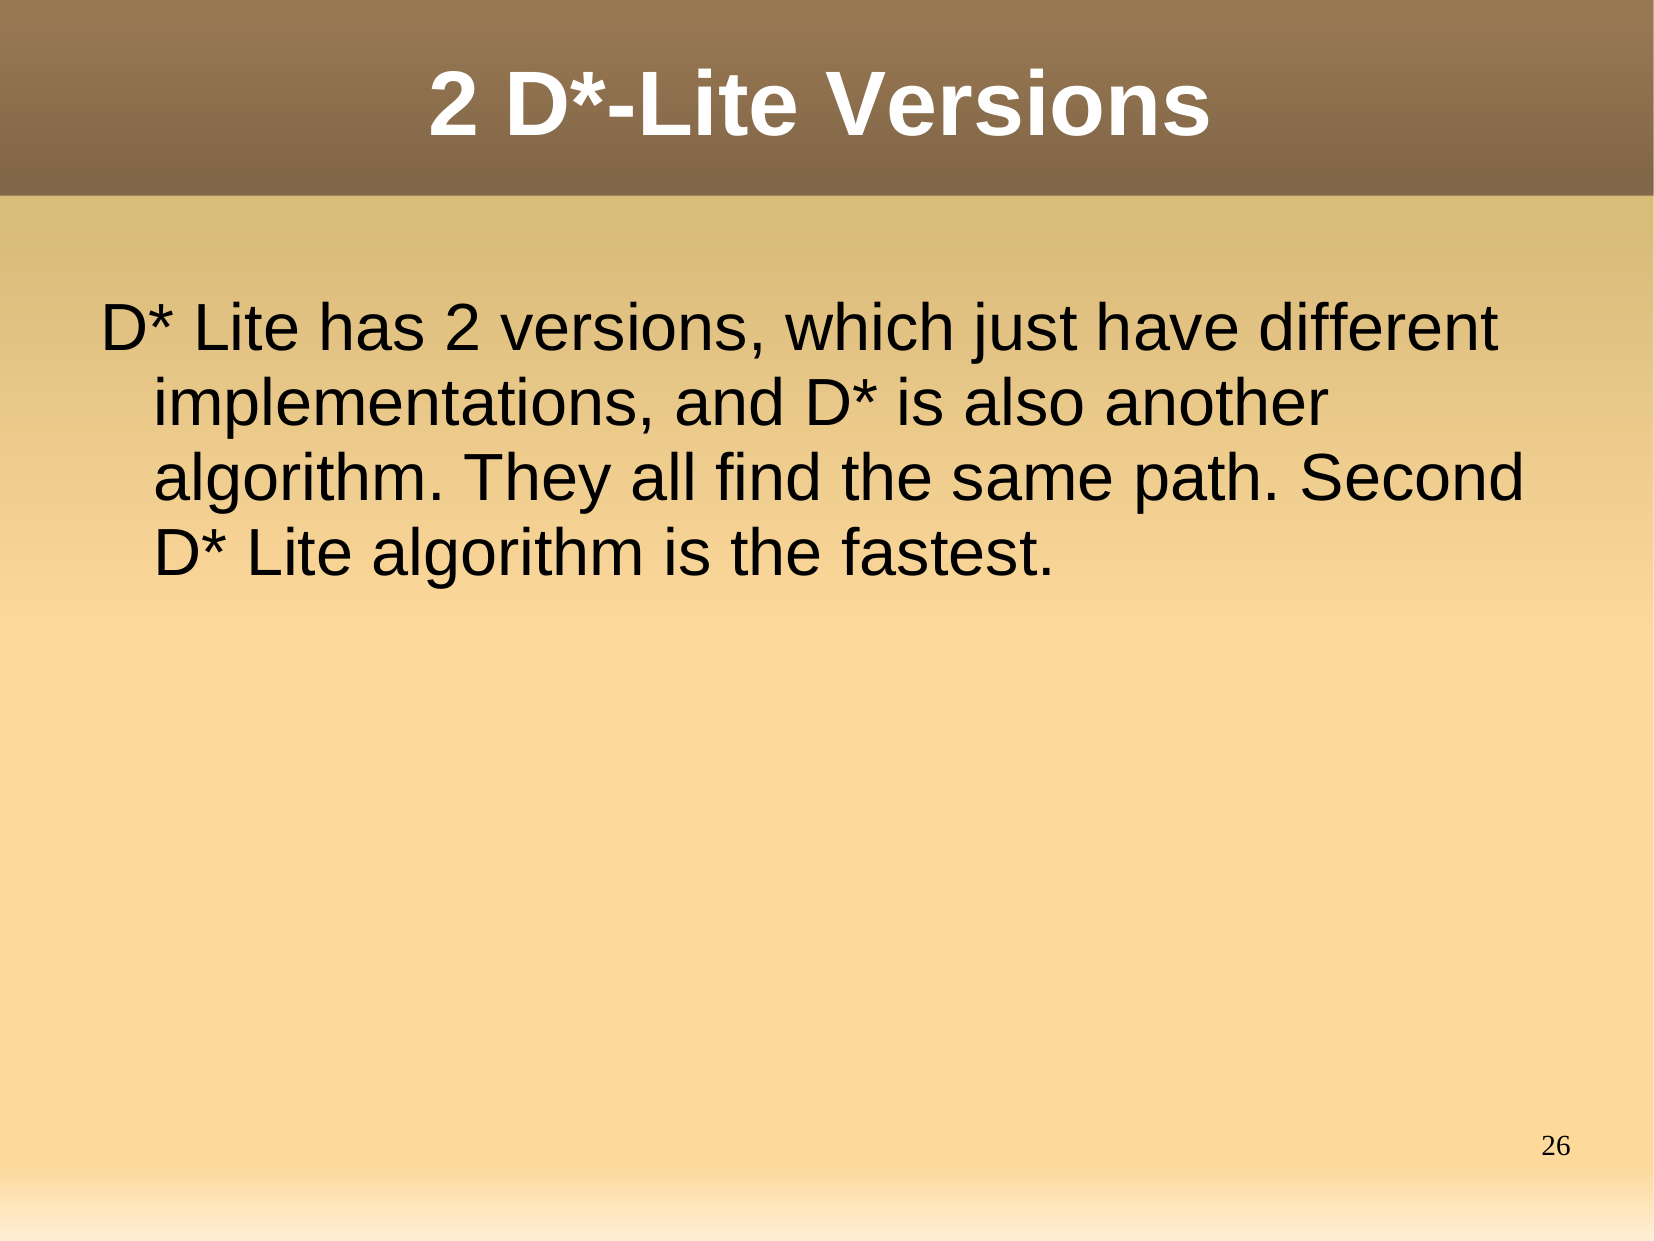

# 2 D*-Lite Versions
D* Lite has 2 versions, which just have different implementations, and D* is also another algorithm. They all find the same path. Second D* Lite algorithm is the fastest.
26